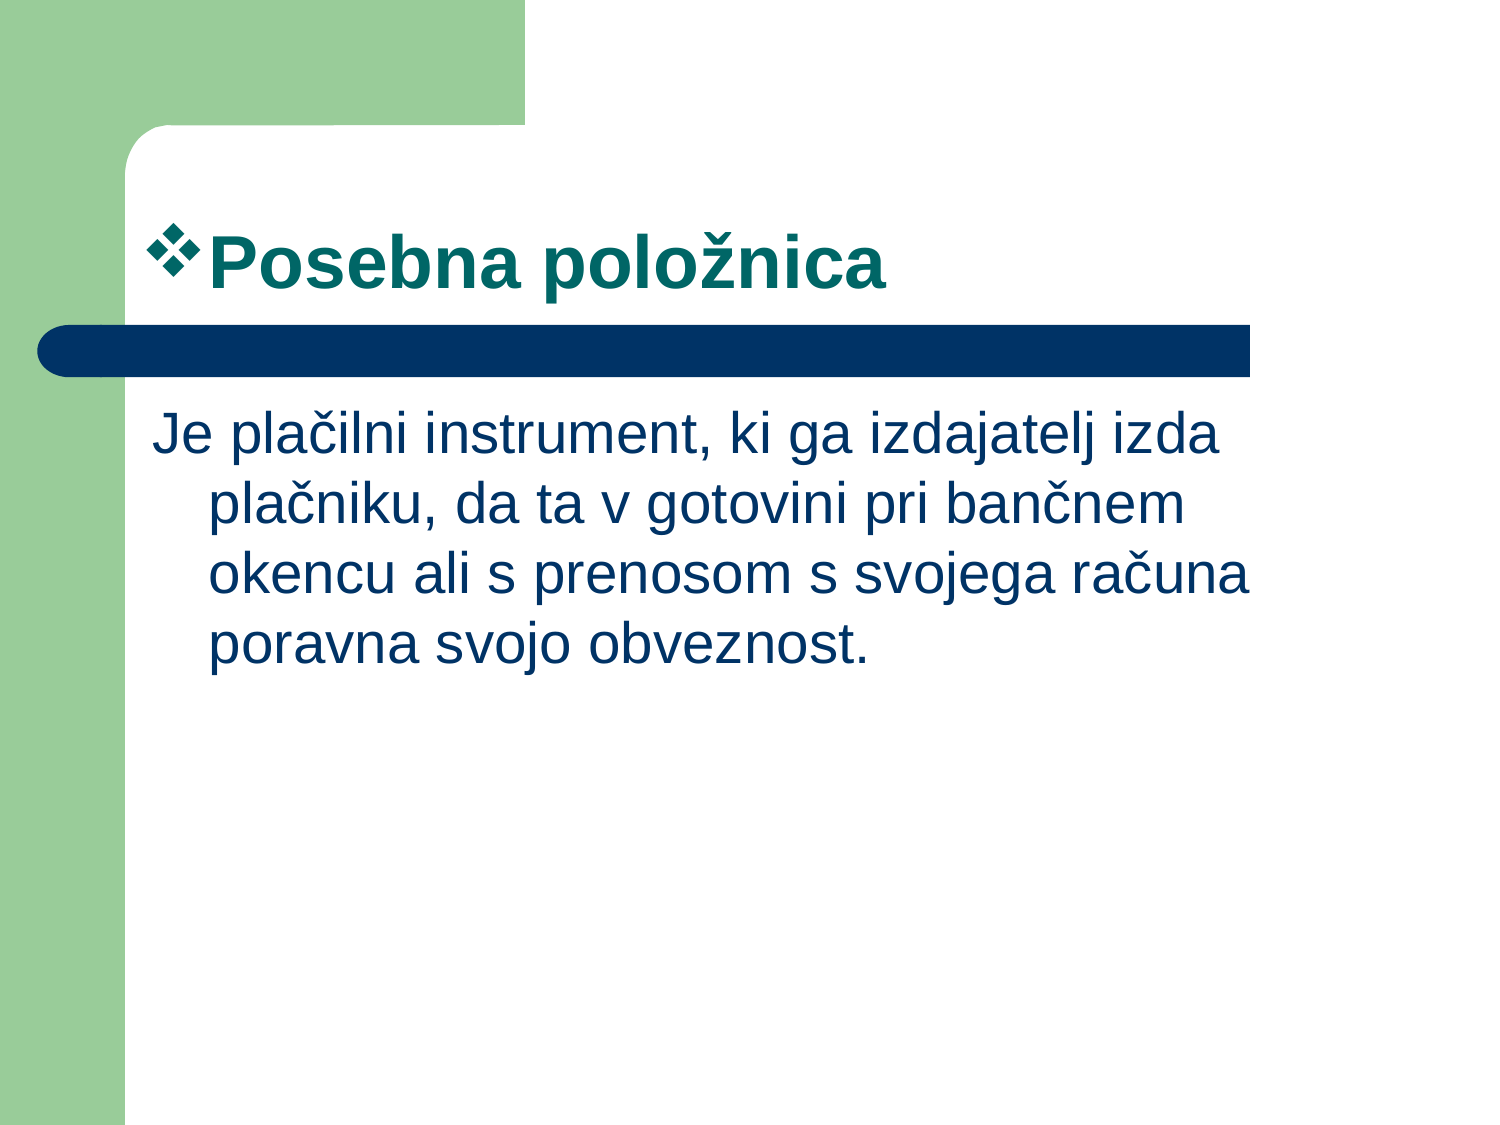

# Posebna položnica
Je plačilni instrument, ki ga izdajatelj izda plačniku, da ta v gotovini pri bančnem okencu ali s prenosom s svojega računa poravna svojo obveznost.